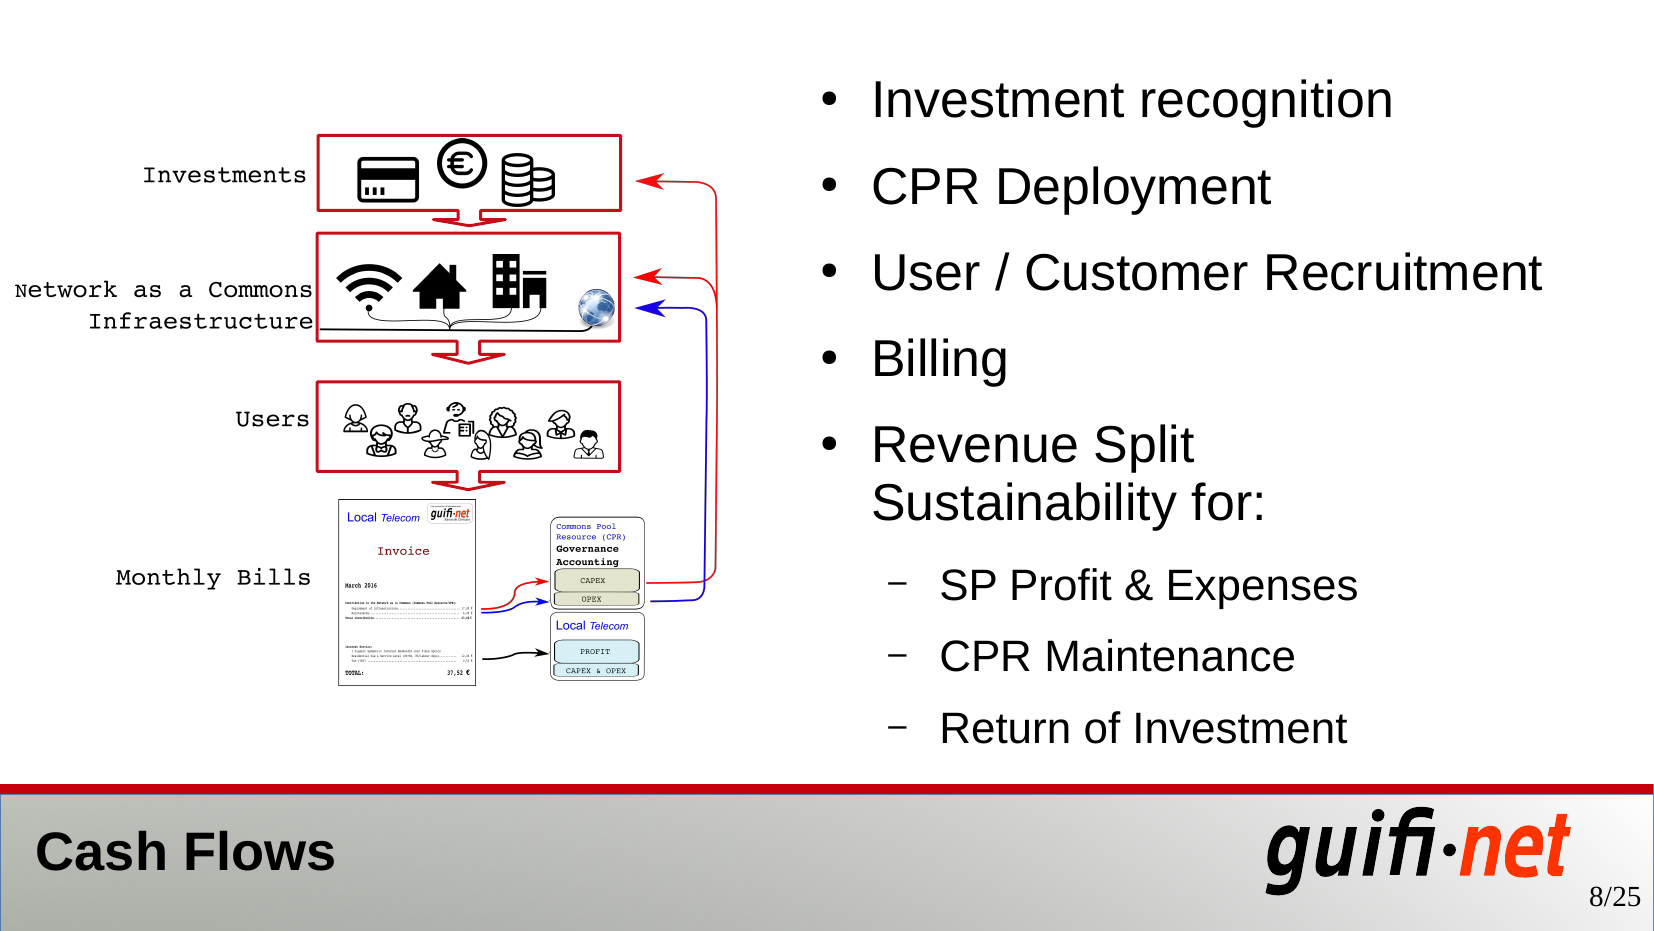

Investment recognition
CPR Deployment
User / Customer Recruitment
Billing
Revenue Split
Sustainability for:
SP Profit & Expenses
CPR Maintenance
Return of Investment
# Cash Flows